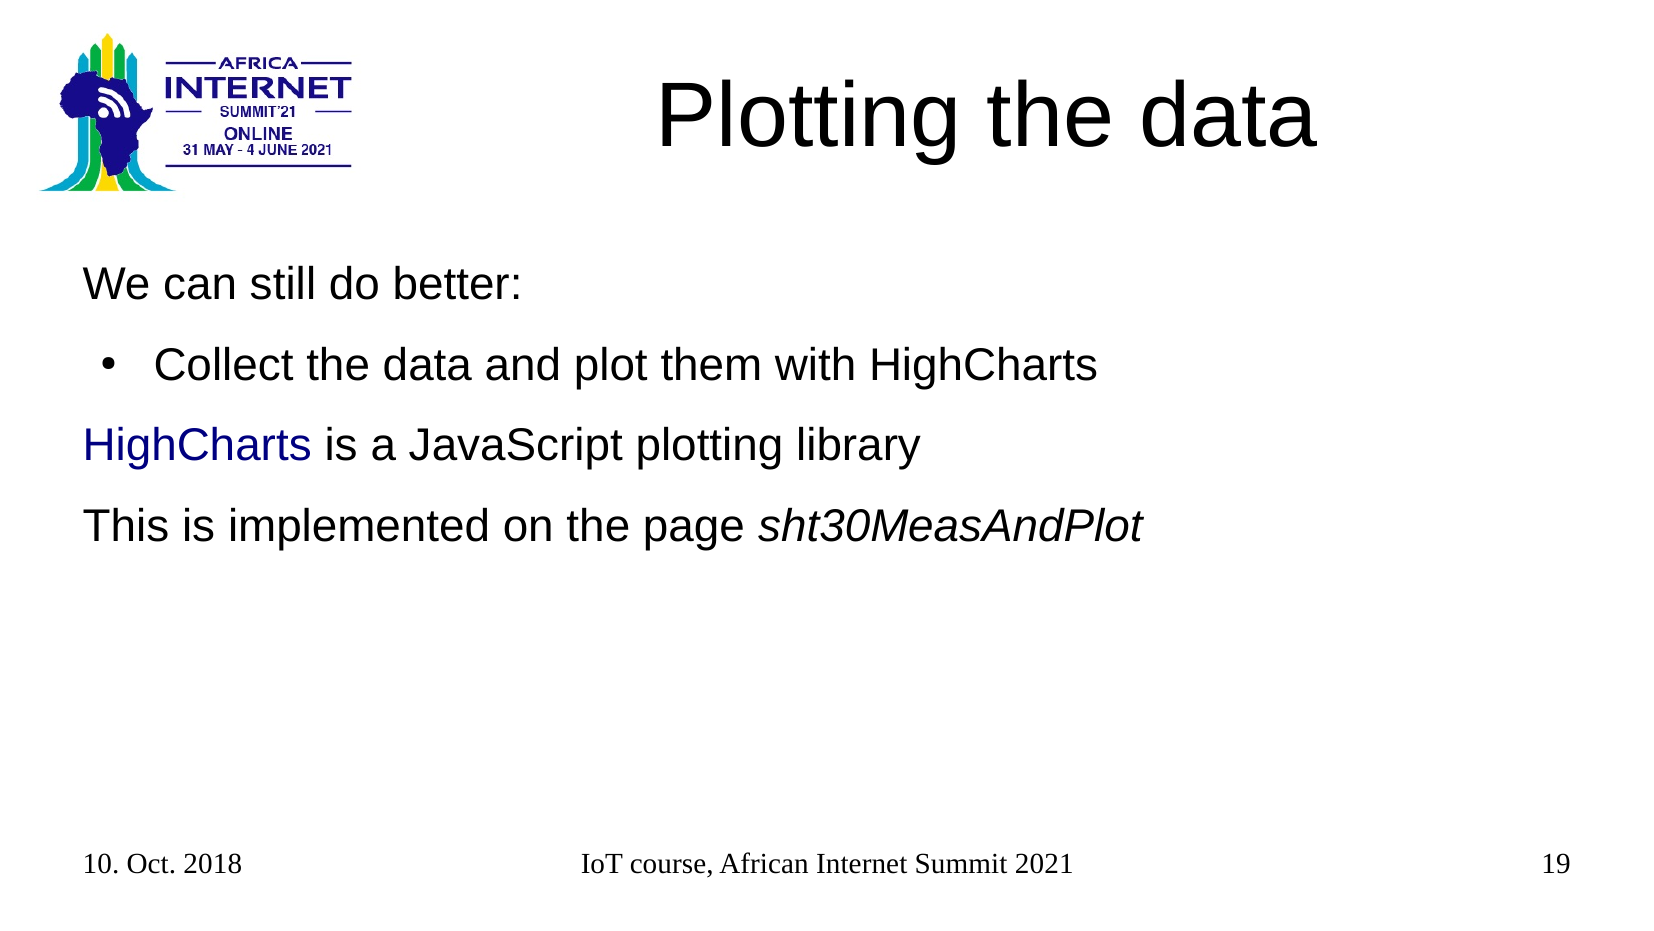

# Plotting the data
We can still do better:
Collect the data and plot them with HighCharts
HighCharts is a JavaScript plotting library
This is implemented on the page sht30MeasAndPlot
10. Oct. 2018
IoT course, African Internet Summit 2021
19